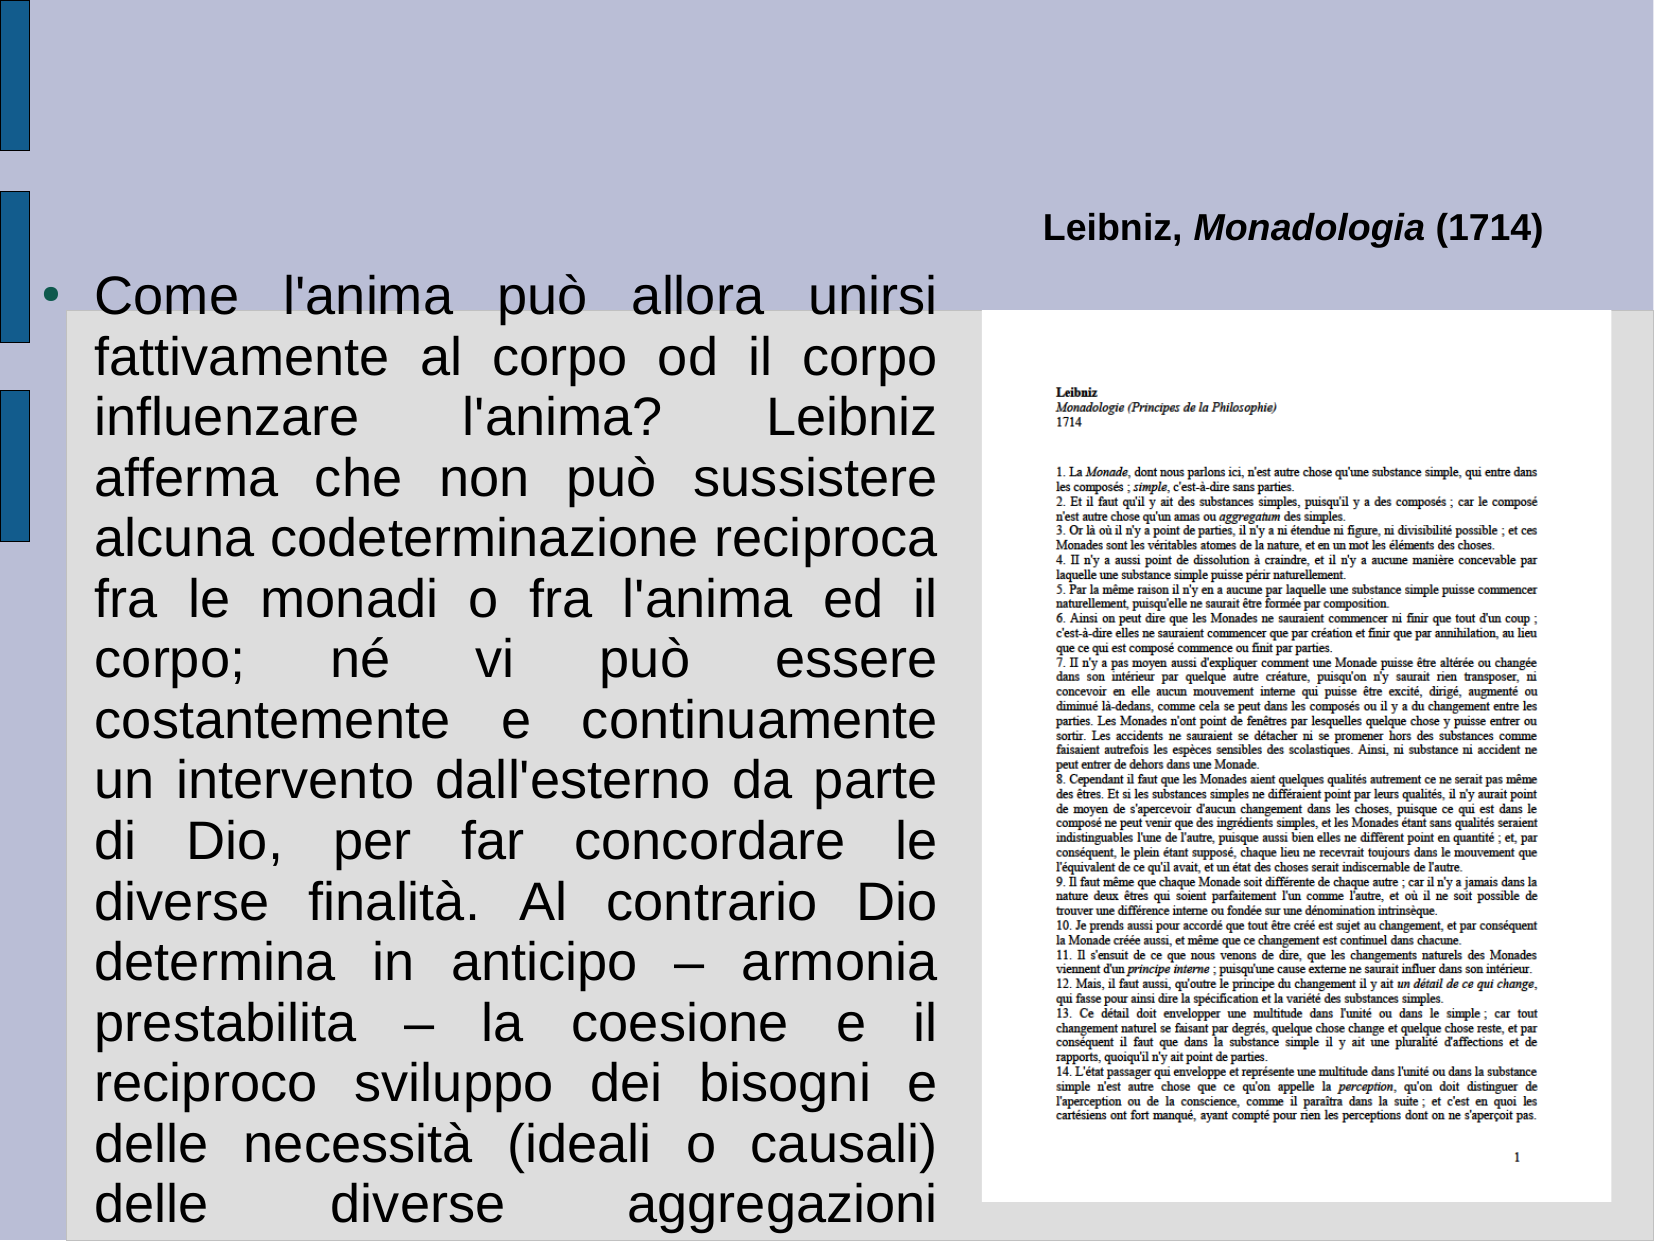

#
Leibniz, Monadologia (1714)
Come l'anima può allora unirsi fattivamente al corpo od il corpo influenzare l'anima? Leibniz afferma che non può sussistere alcuna codeterminazione reciproca fra le monadi o fra l'anima ed il corpo; né vi può essere costantemente e continuamente un intervento dall'esterno da parte di Dio, per far concordare le diverse finalità. Al contrario Dio determina in anticipo – armonia prestabilita – la coesione e il reciproco sviluppo dei bisogni e delle necessità (ideali o causali) delle diverse aggregazioni monadiche.